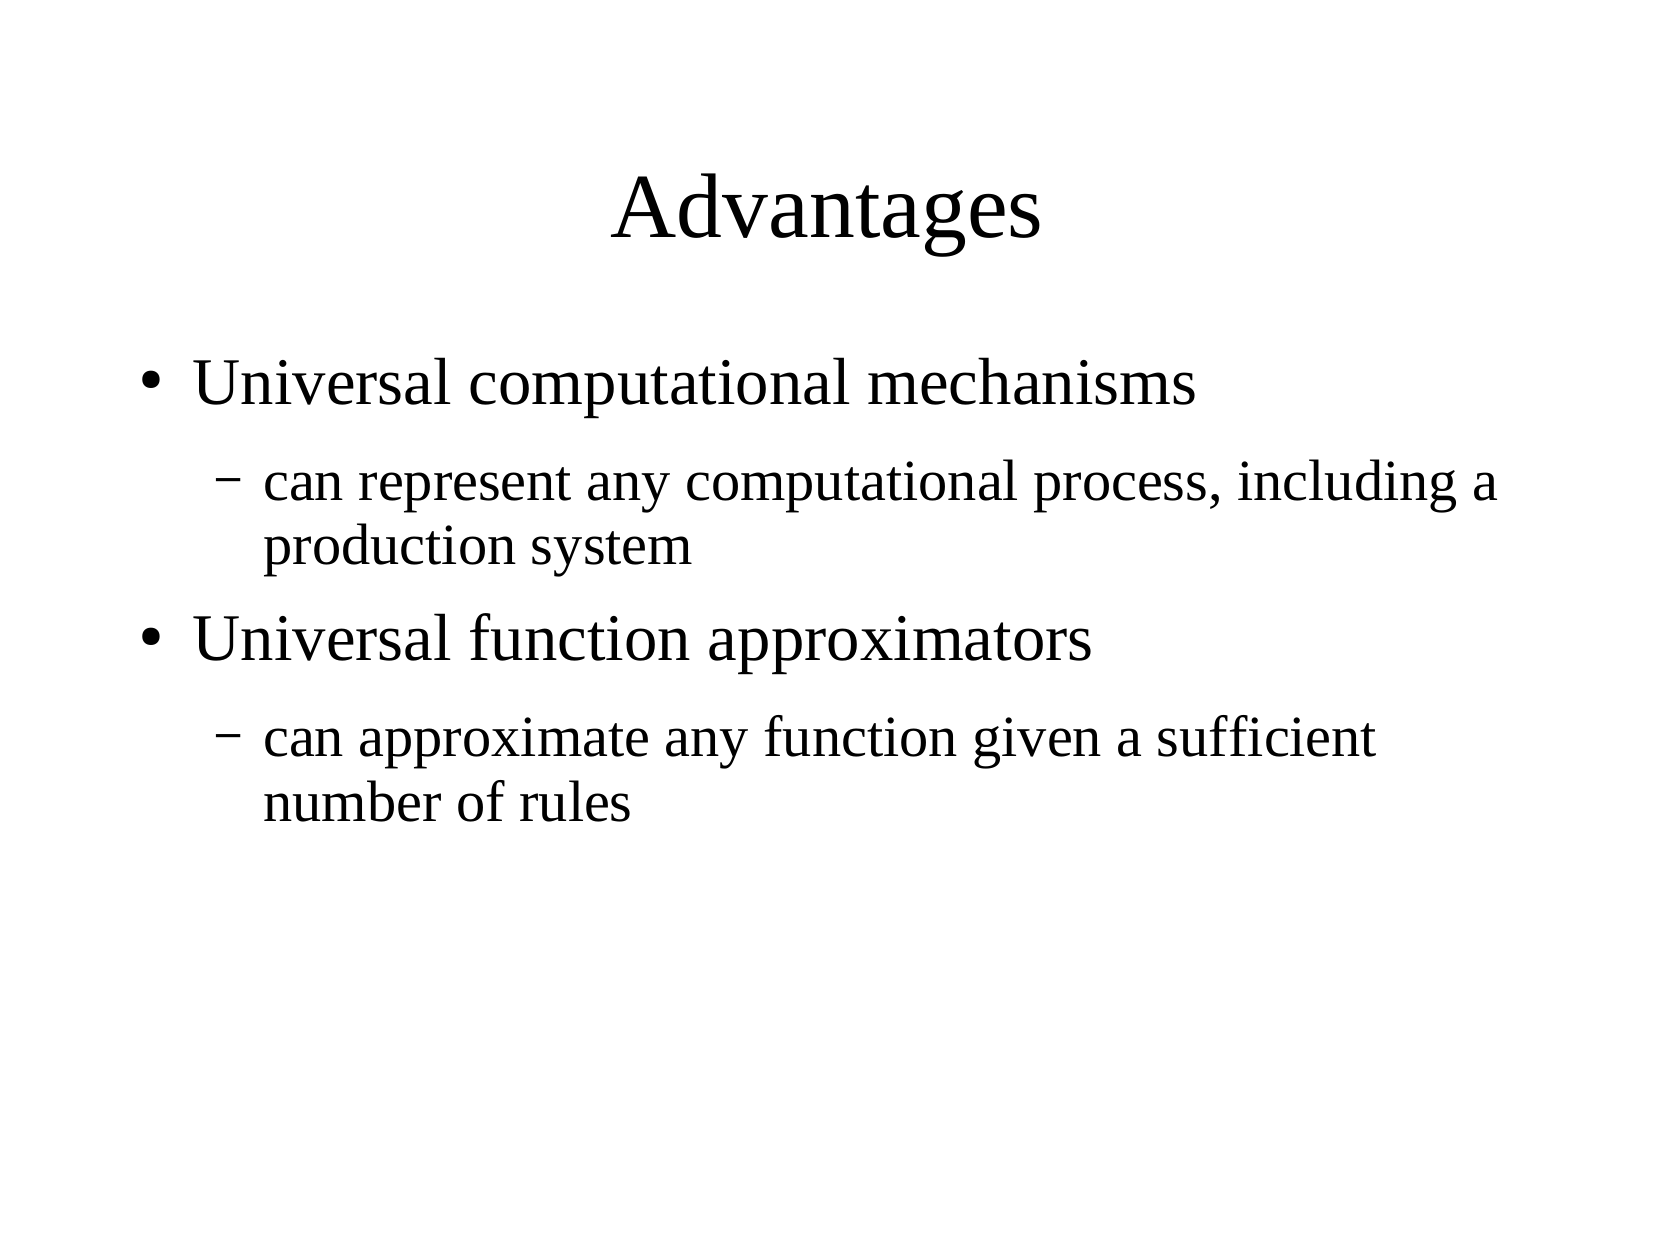

# Advantages
Universal computational mechanisms
can represent any computational process, including a production system
Universal function approximators
can approximate any function given a sufficient number of rules